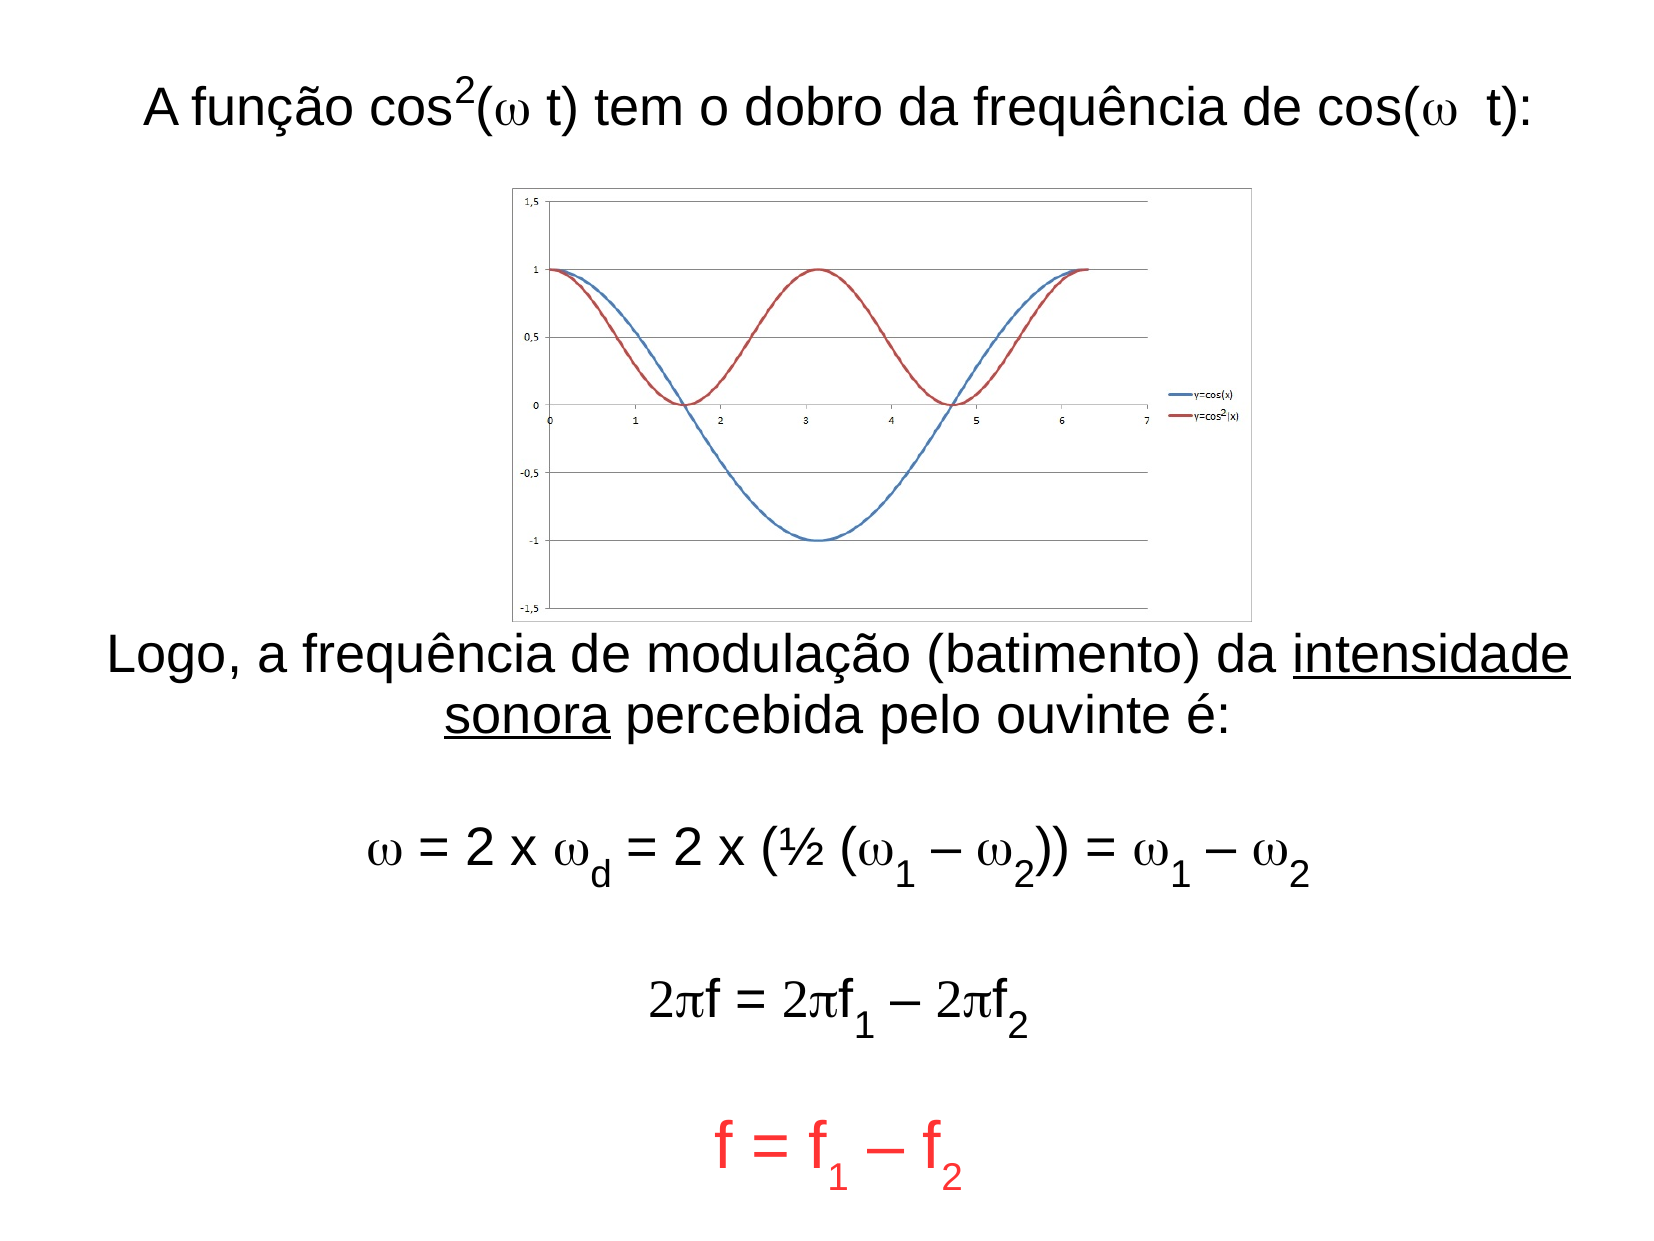

# A função cos2(w t) tem o dobro da frequência de cos(w t):
Logo, a frequência de modulação (batimento) da intensidade sonora percebida pelo ouvinte é:
w = 2 x wd = 2 x (½ (w1 – w2)) = w1 – w2
2pf = 2pf1 – 2pf2
f = f1 – f2